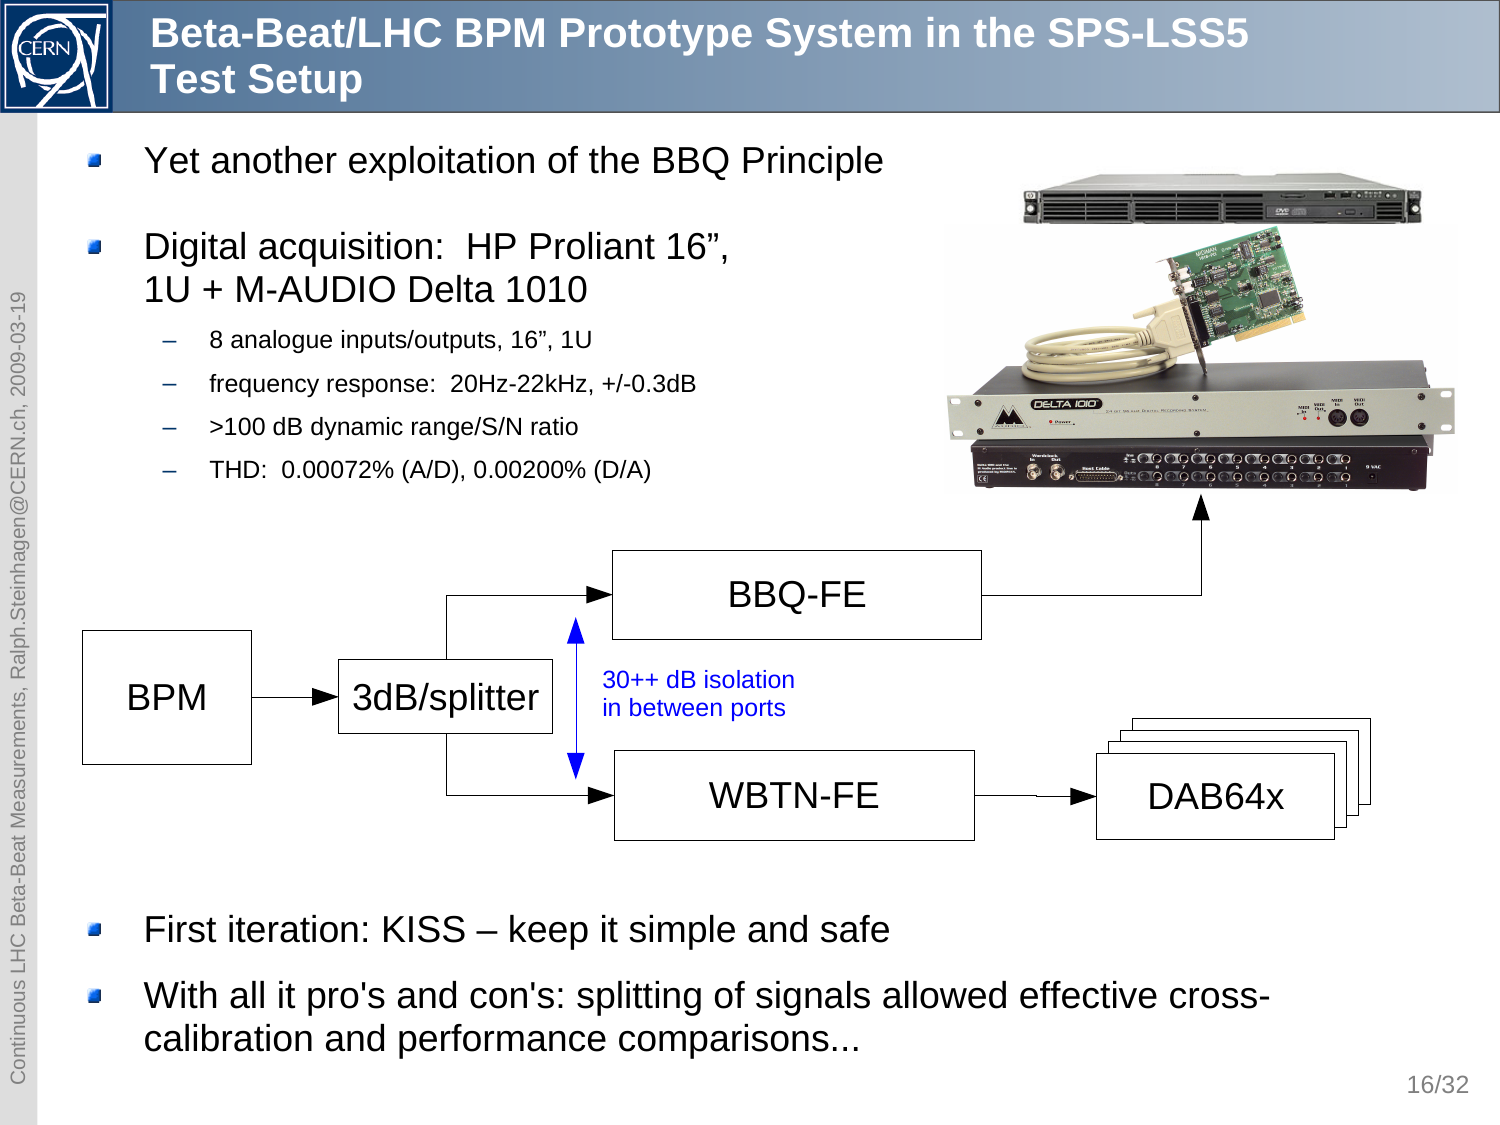

# Beta-Beat/LHC BPM Prototype System in the SPS-LSS5 Test Setup
Yet another exploitation of the BBQ Principle
Digital acquisition: HP Proliant 16”, 					1U + M-AUDIO Delta 1010
8 analogue inputs/outputs, 16”, 1U
frequency response: 20Hz-22kHz, +/-0.3dB
>100 dB dynamic range/S/N ratio
THD: 0.00072% (A/D), 0.00200% (D/A)
First iteration: KISS – keep it simple and safe
With all it pro's and con's: splitting of signals allowed effective cross-calibration and performance comparisons...
BBQ-FE
BPM
30++ dB isolation
in between ports
3dB/splitter
DAB64x
DAB64x
DAB64x
WBTN-FE
DAB64x